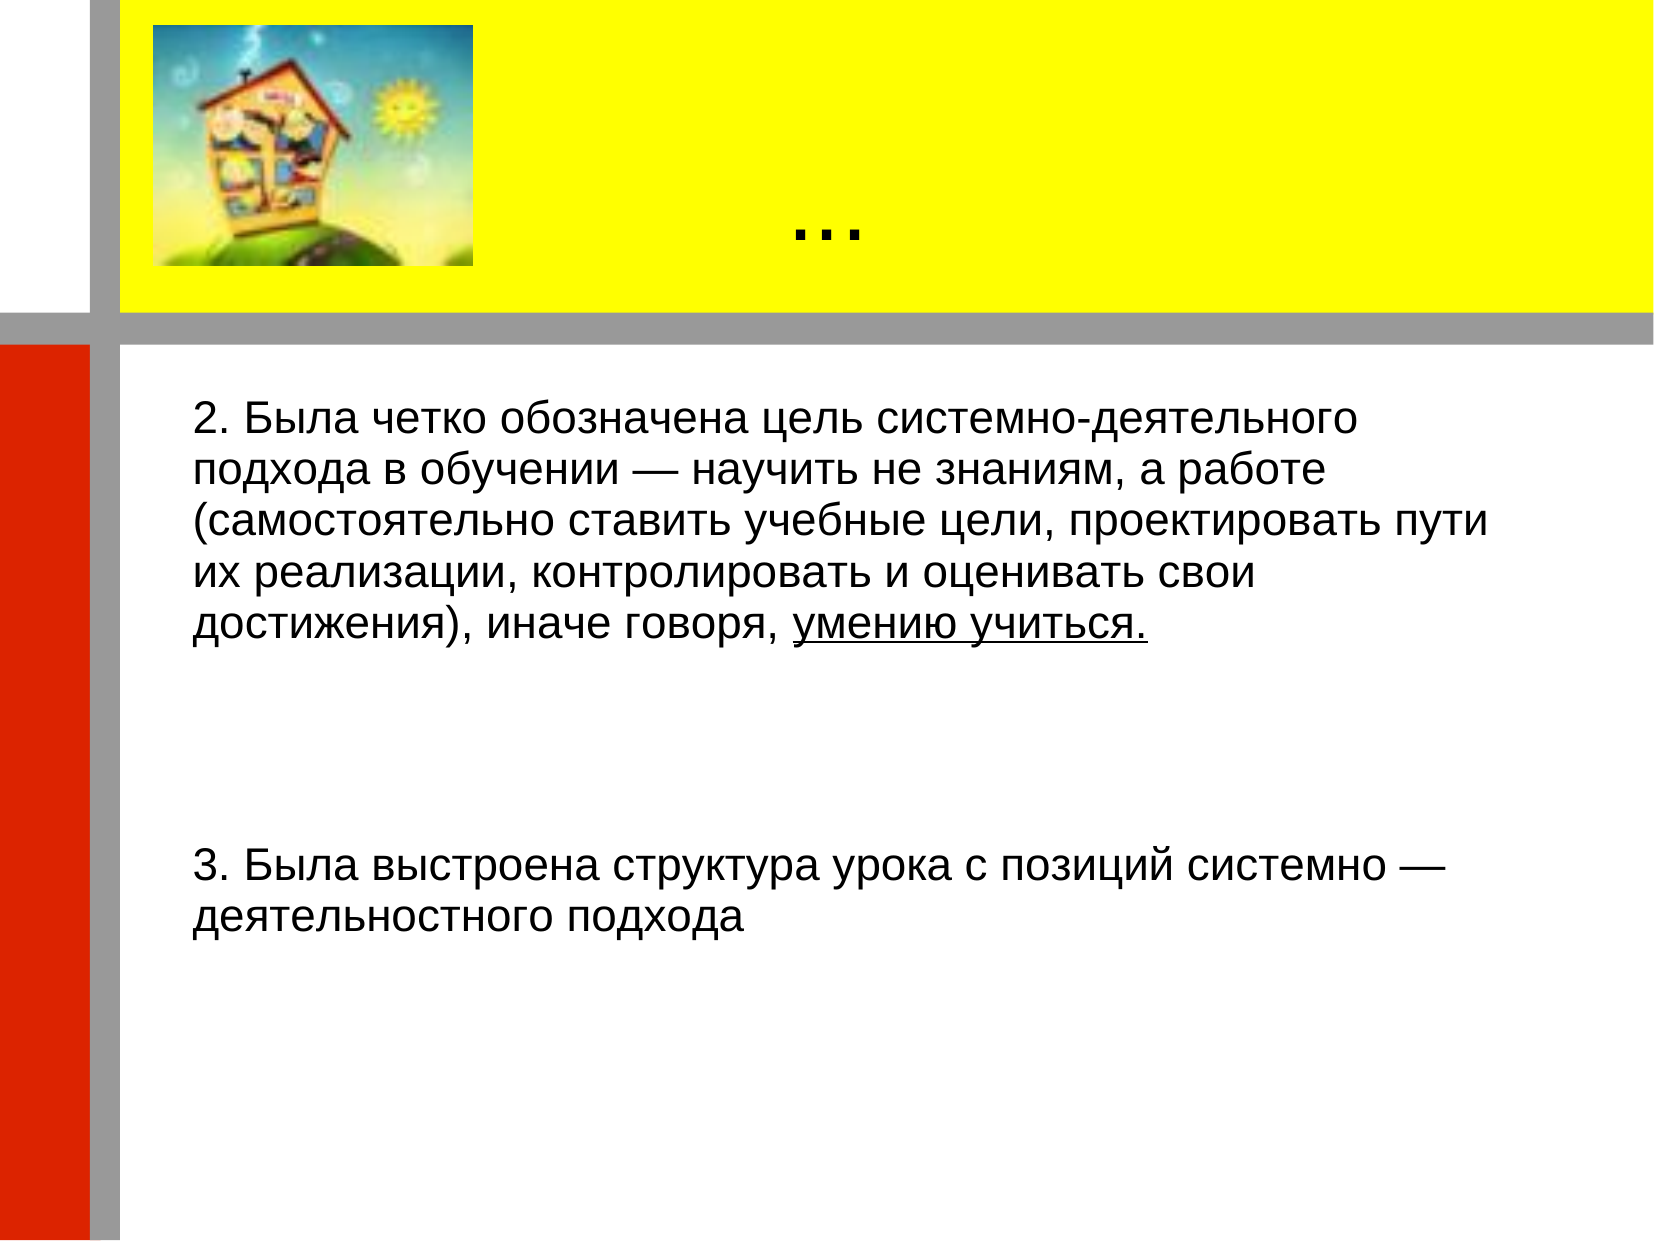

# ...
2. Была четко обозначена цель системно-деятельного подхода в обучении — научить не знаниям, а работе (самостоятельно ставить учебные цели, проектировать пути их реализации, контролировать и оценивать свои достижения), иначе говоря, умению учиться.
3. Была выстроена структура урока с позиций системно — деятельностного подхода